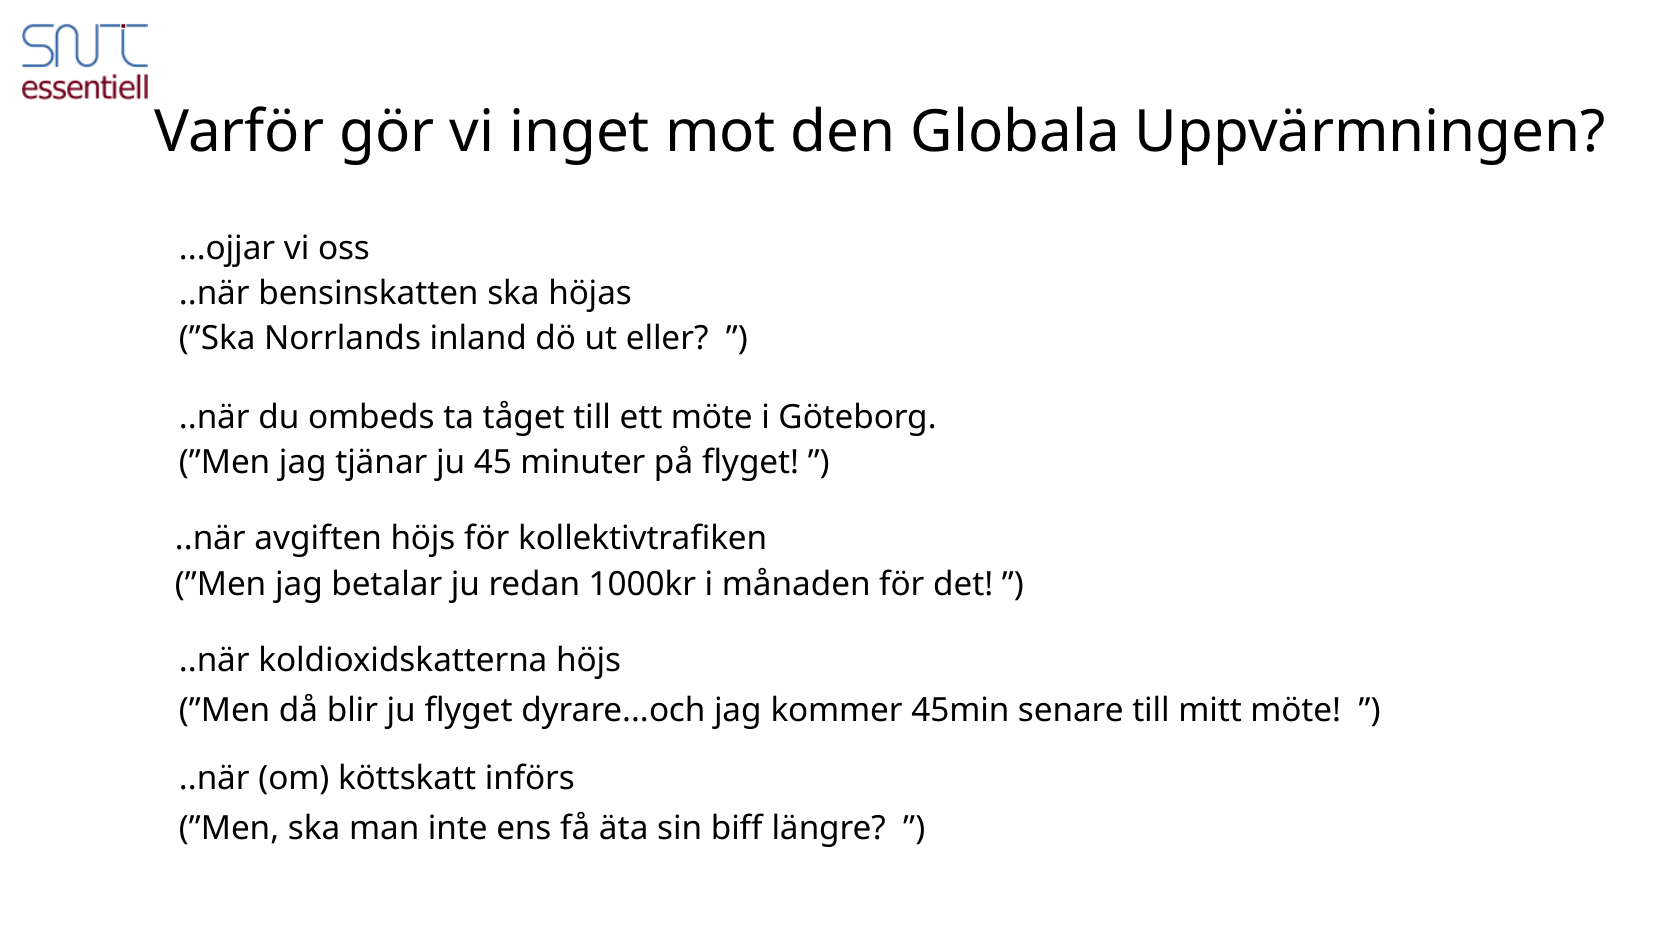

# Varför gör vi inget mot den Globala Uppvärmningen?
...ojjar vi oss
..när bensinskatten ska höjas
(”Ska Norrlands inland dö ut eller? ”)
..när du ombeds ta tåget till ett möte i Göteborg.
(”Men jag tjänar ju 45 minuter på flyget! ”)
..när avgiften höjs för kollektivtrafiken
(”Men jag betalar ju redan 1000kr i månaden för det! ”)
..när koldioxidskatterna höjs
(”Men då blir ju flyget dyrare...och jag kommer 45min senare till mitt möte! ”)
..när (om) köttskatt införs
(”Men, ska man inte ens få äta sin biff längre? ”)